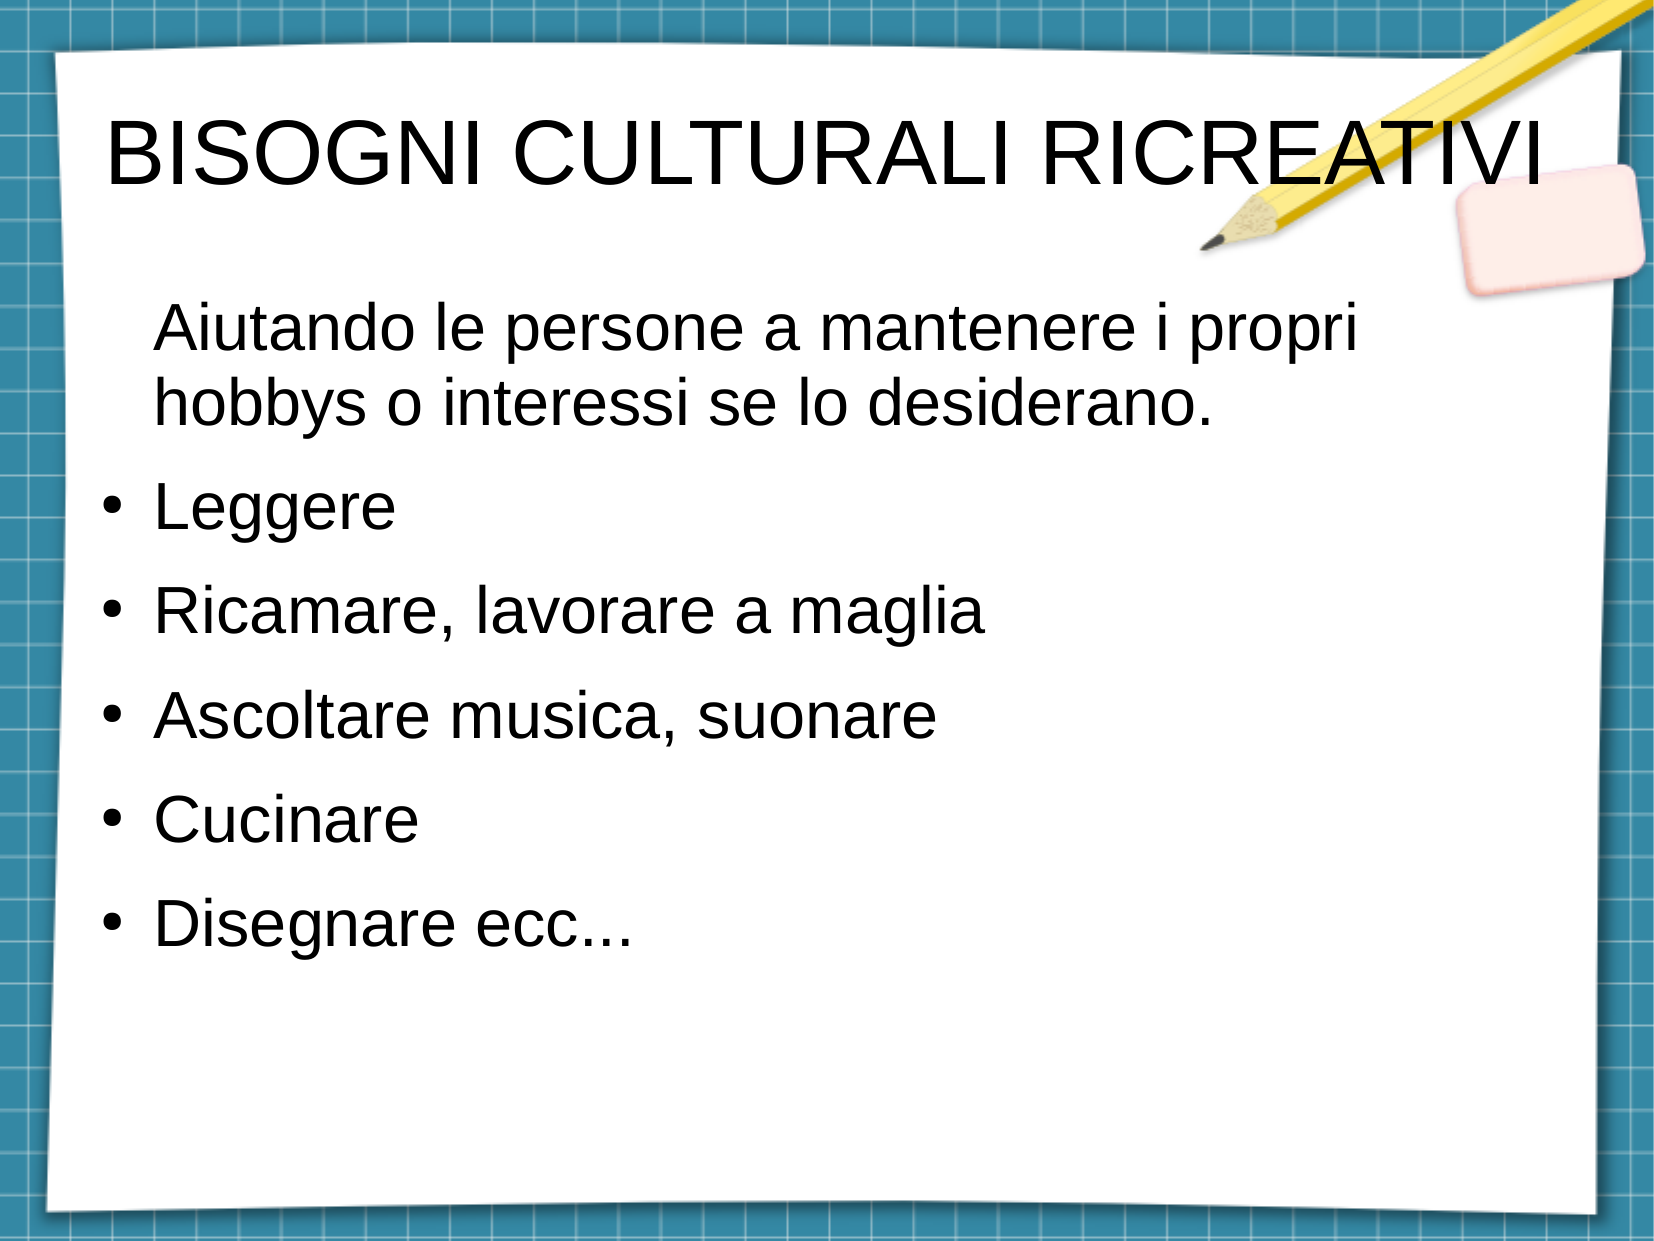

# BISOGNI CULTURALI RICREATIVI
Aiutando le persone a mantenere i propri hobbys o interessi se lo desiderano.
Leggere
Ricamare, lavorare a maglia
Ascoltare musica, suonare
Cucinare
Disegnare ecc...